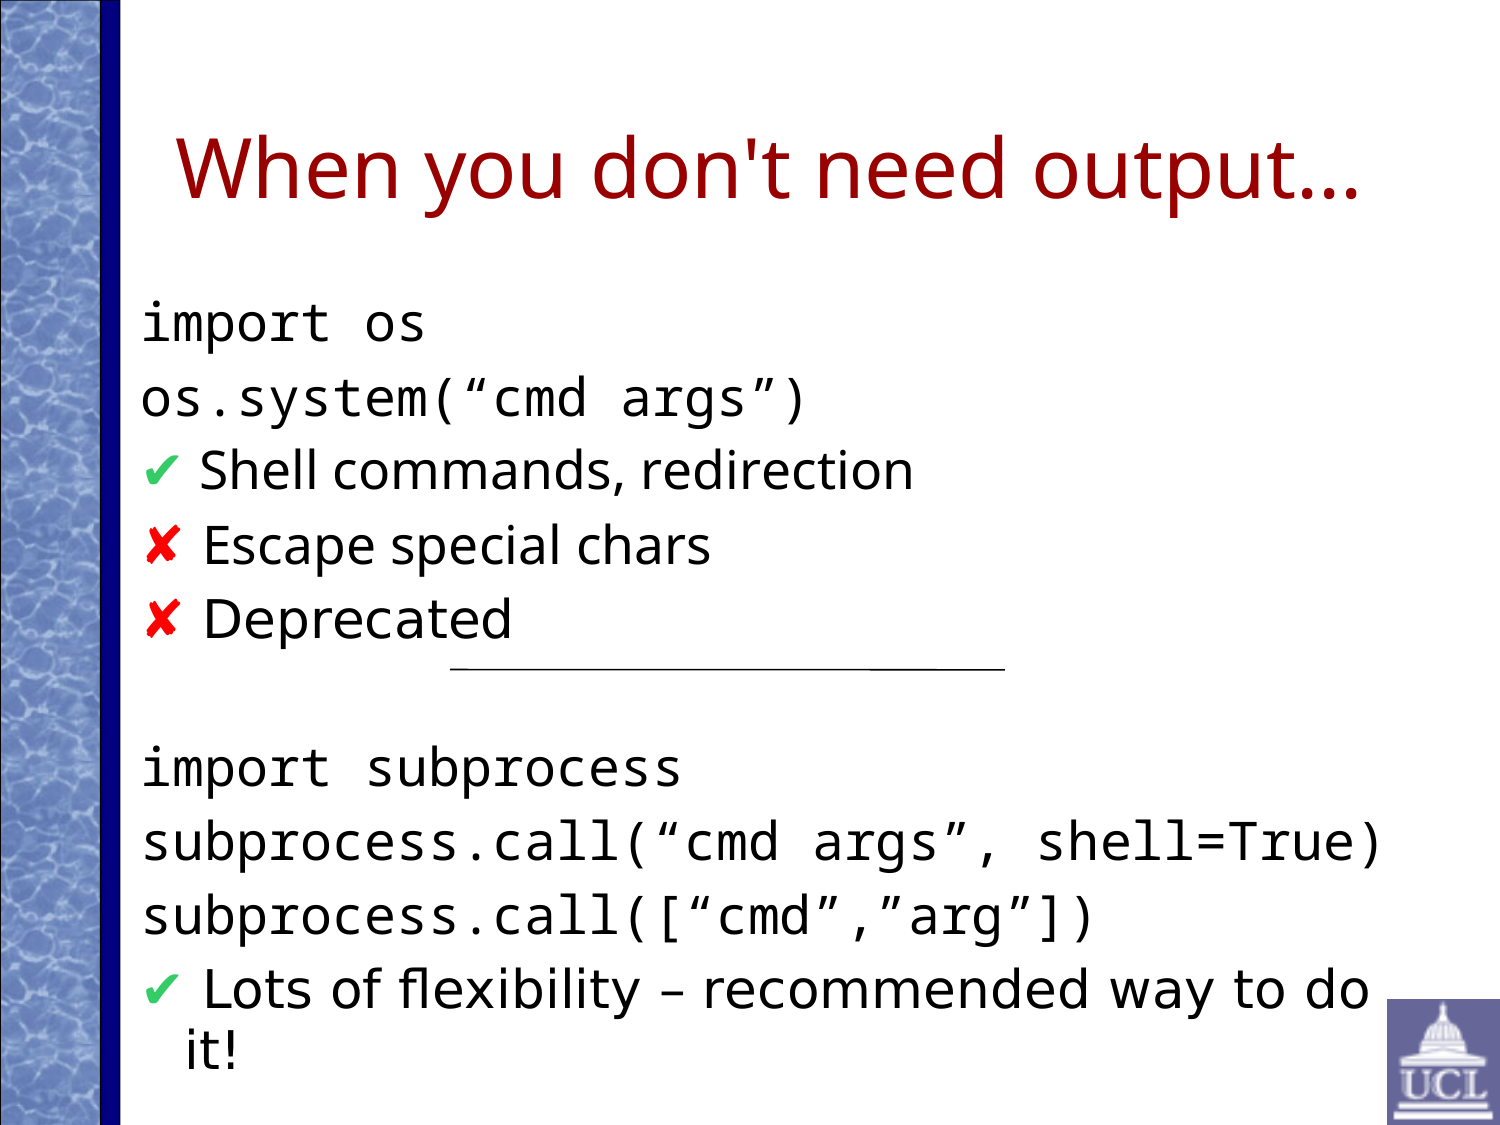

When you don't need output...
# import os
os.system(“cmd args”)
✔ Shell commands, redirection
✘ Escape special chars
✘ Deprecated
import subprocess
subprocess.call(“cmd args”, shell=True)
subprocess.call([“cmd”,”arg”])
✔ Lots of flexibility – recommended way to do it!